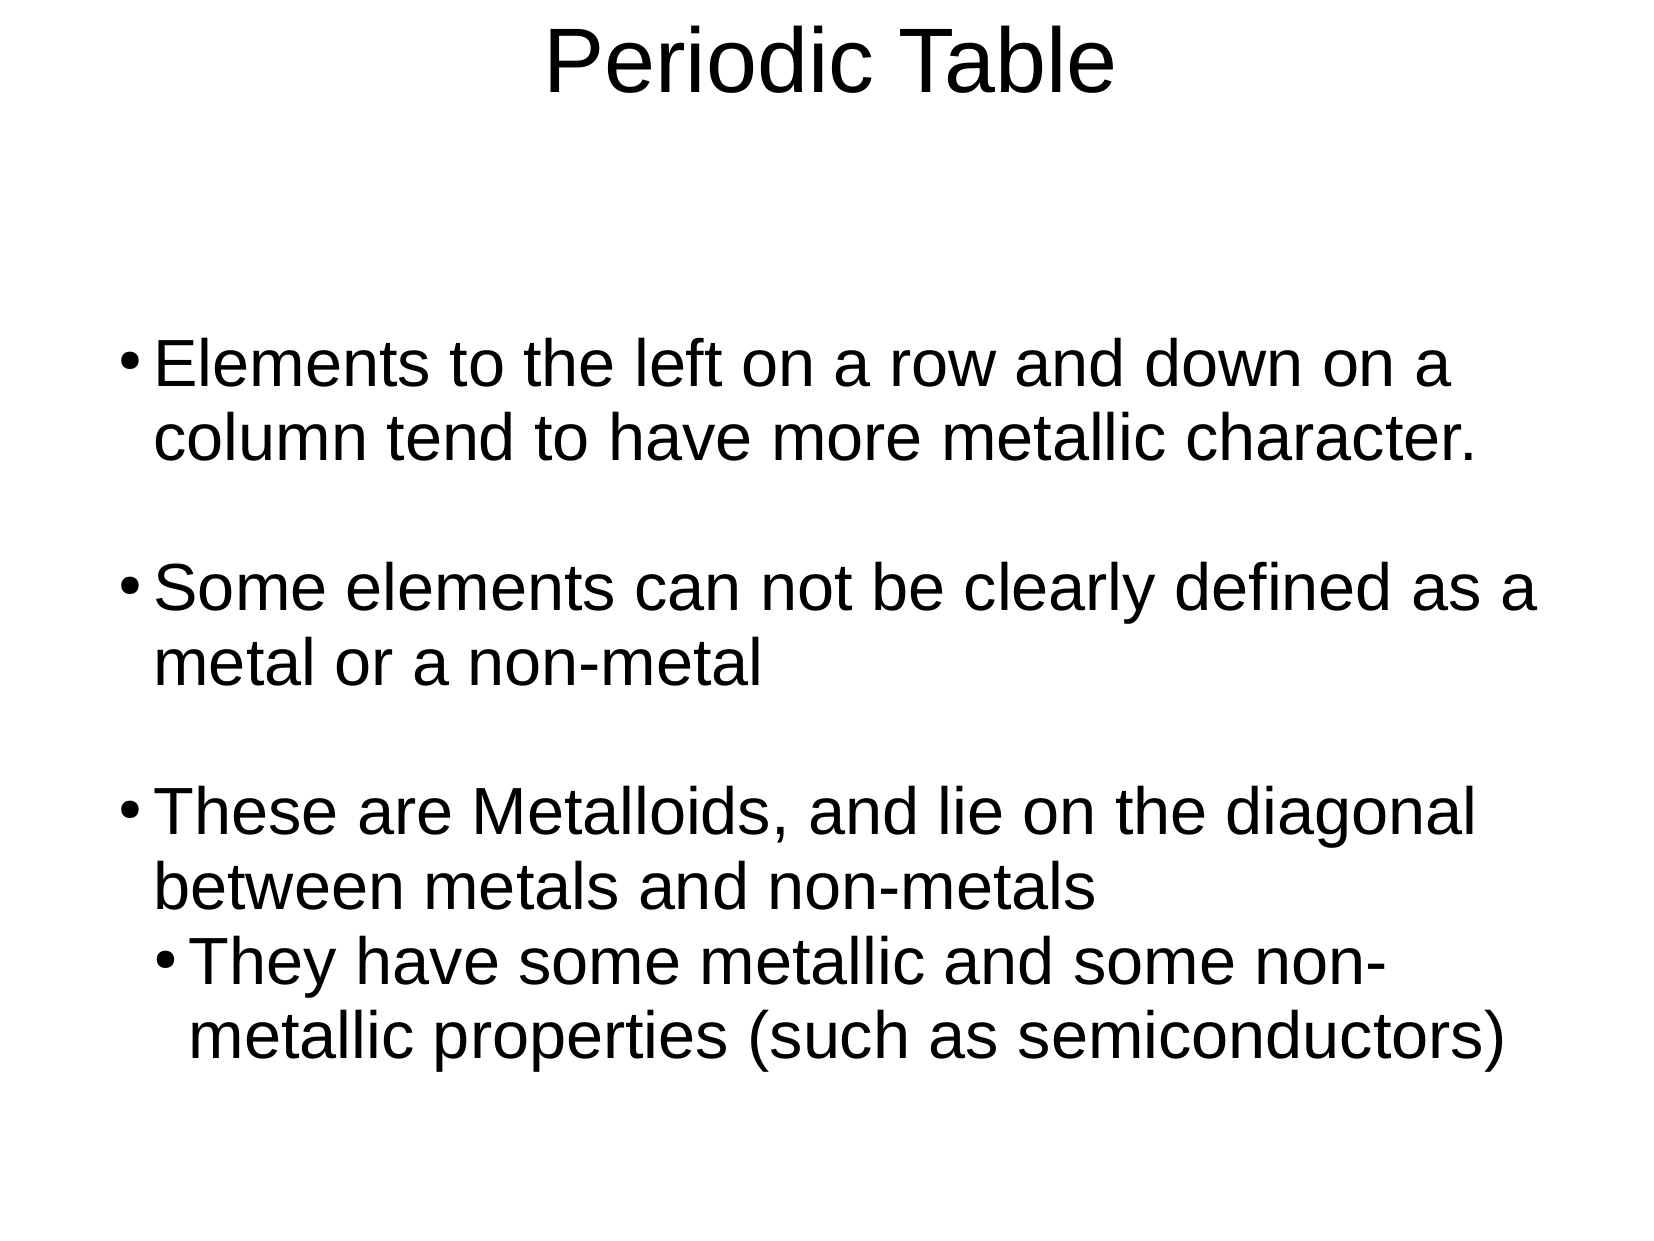

# Periodic Table
Elements to the left on a row and down on a column tend to have more metallic character.
Some elements can not be clearly defined as a metal or a non-metal
These are Metalloids, and lie on the diagonal between metals and non-metals
They have some metallic and some non-metallic properties (such as semiconductors)